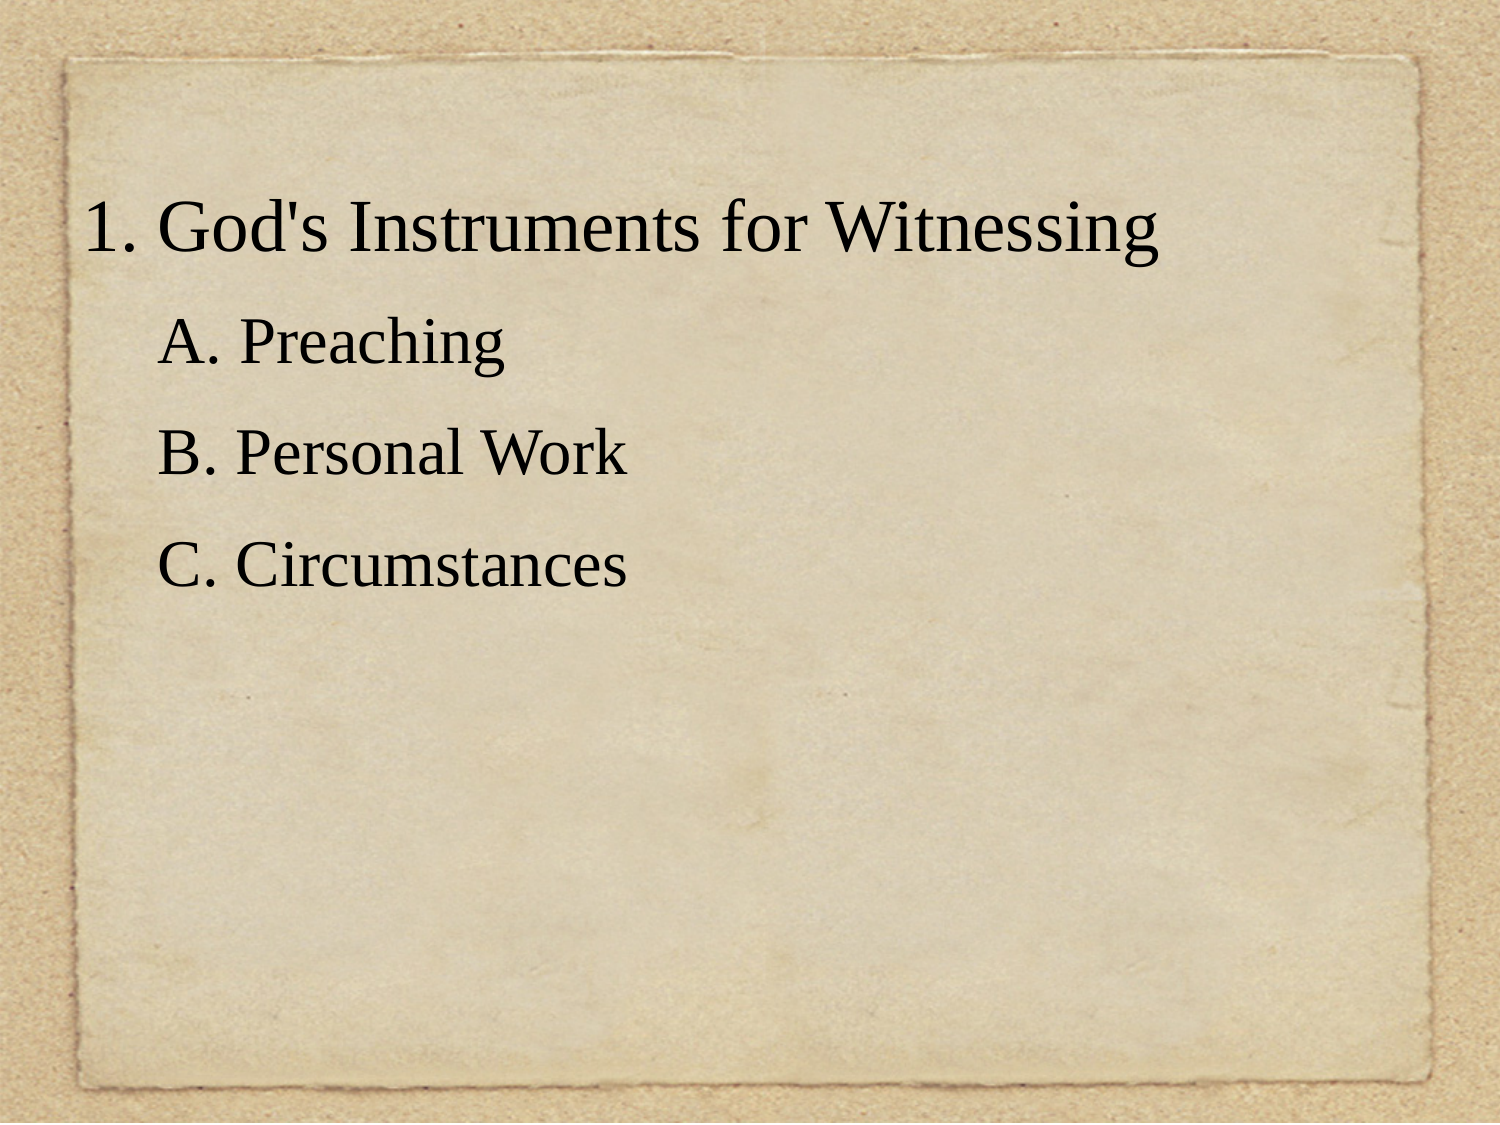

1. God's Instruments for Witnessing
	A. Preaching
	B. Personal Work
	C. Circumstances